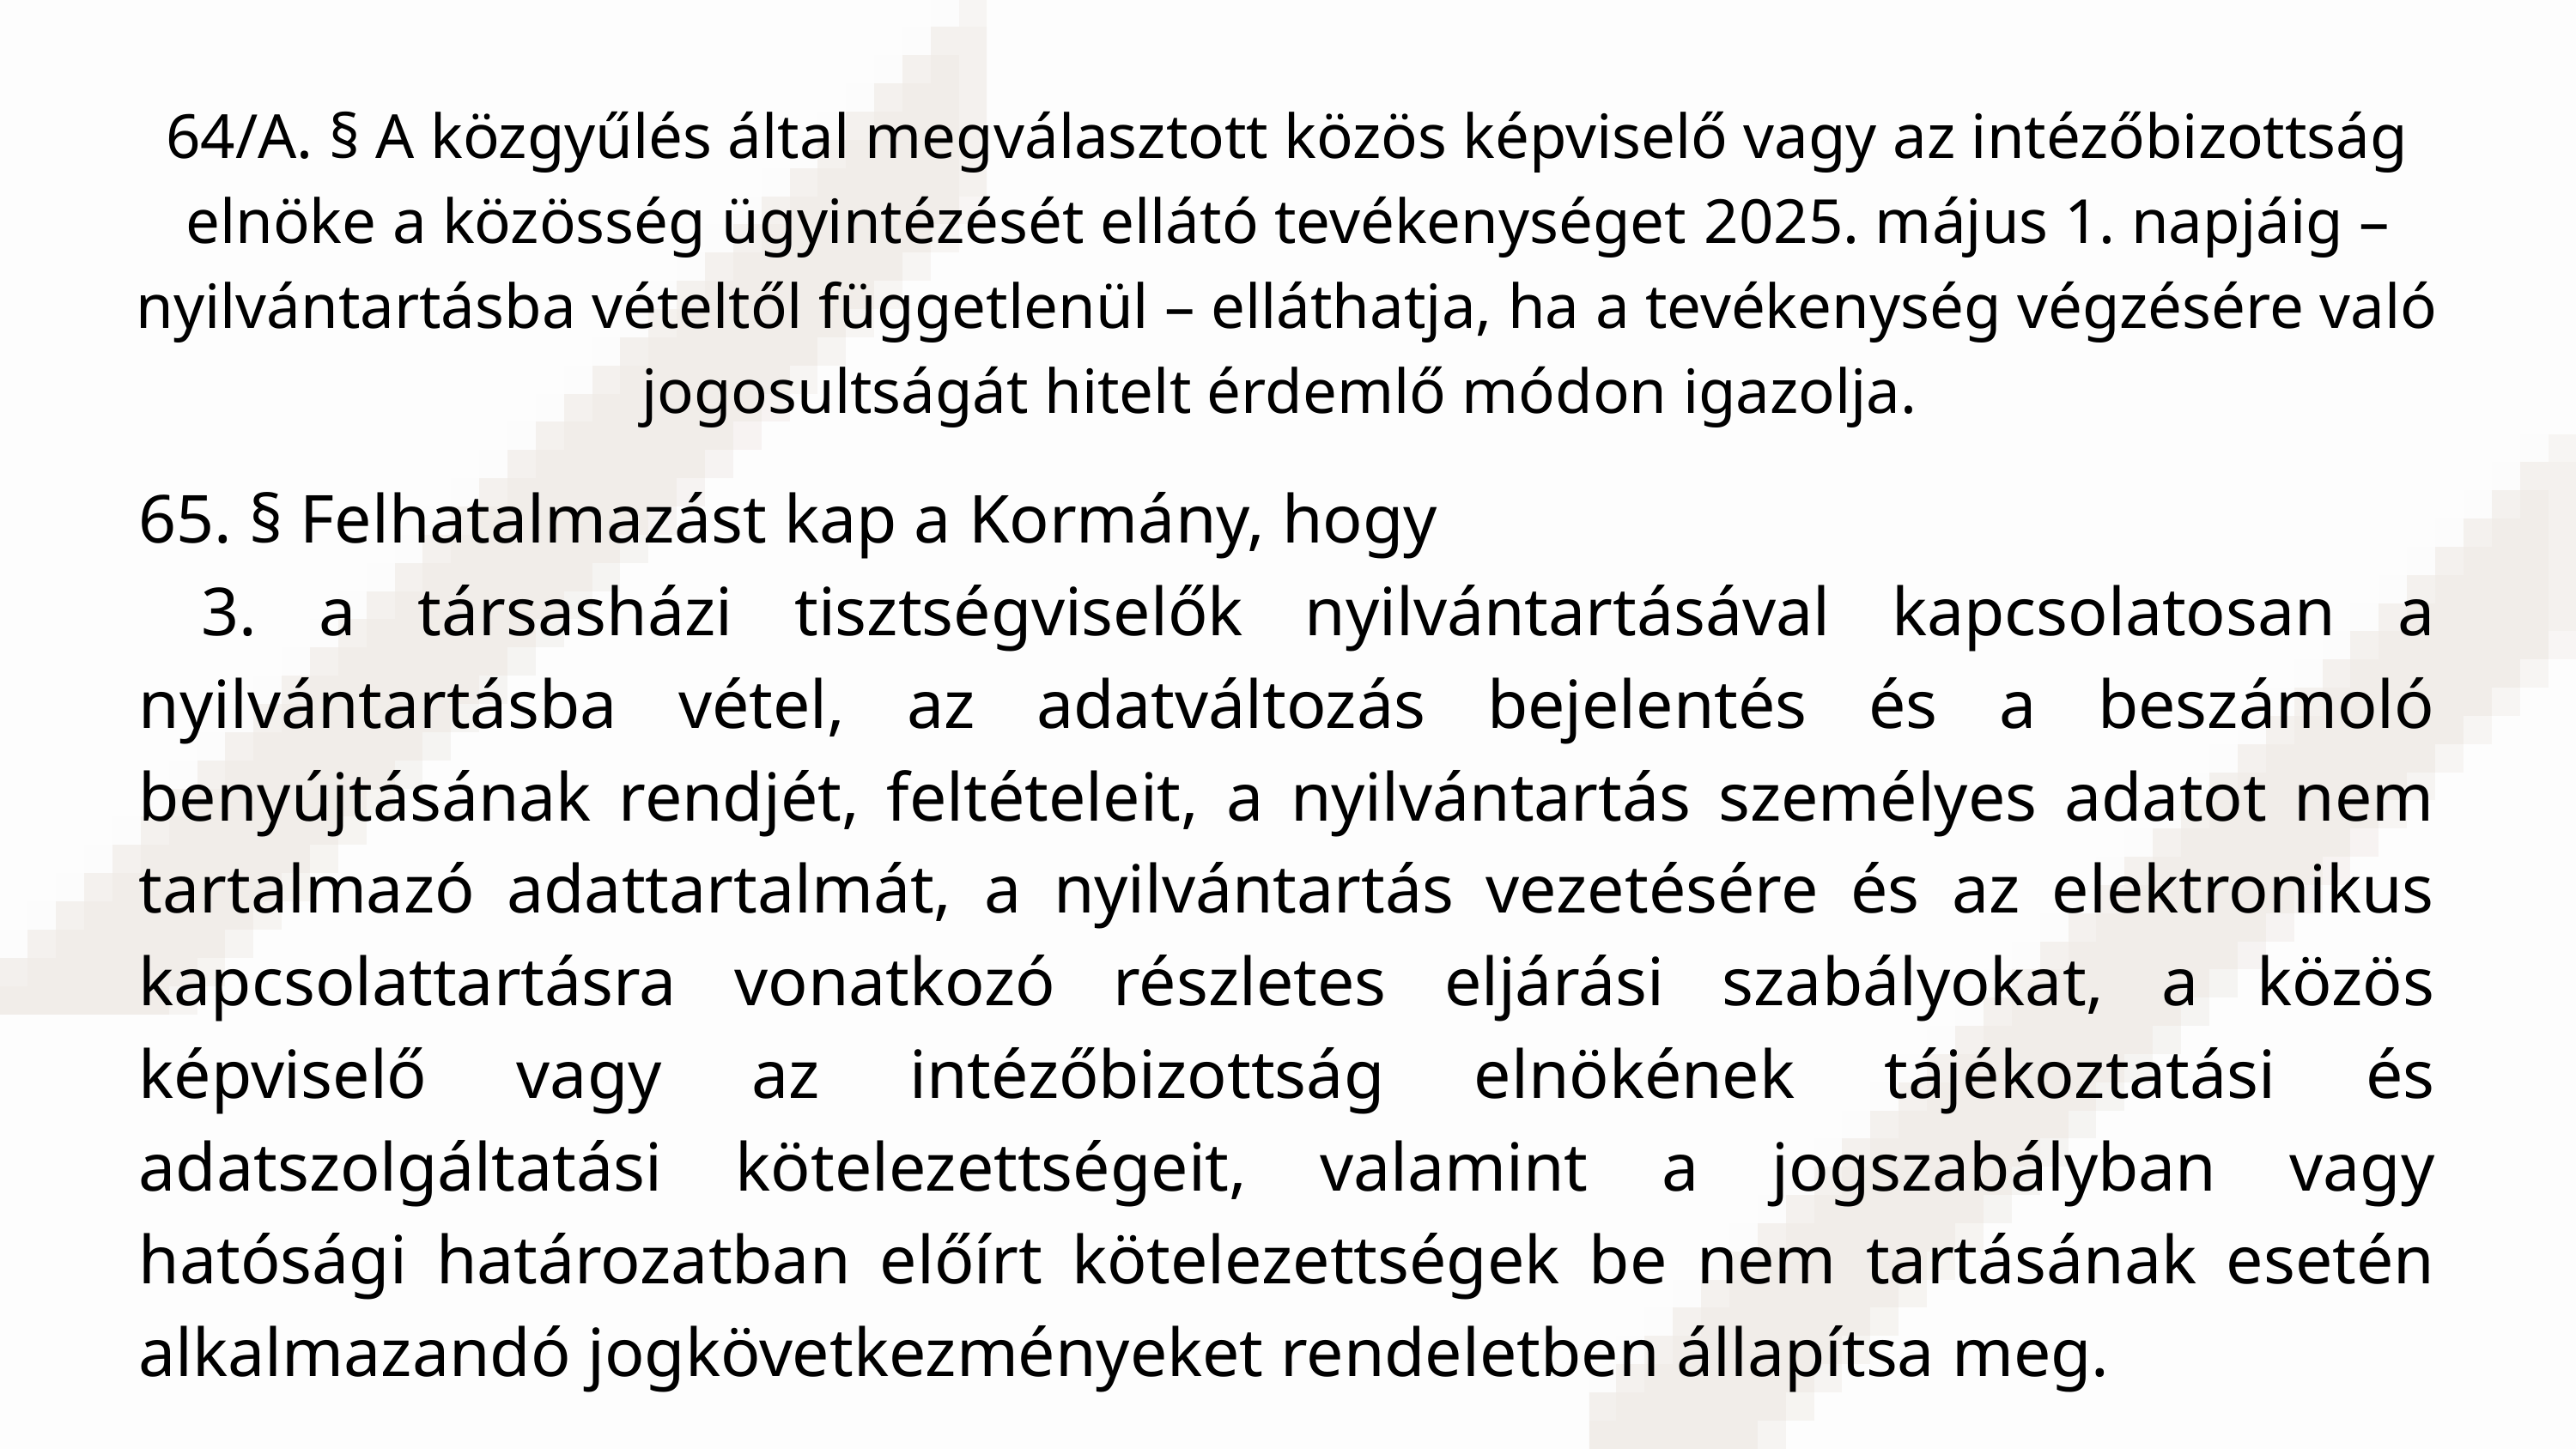

64/A. § A közgyűlés által megválasztott közös képviselő vagy az intézőbizottság elnöke a közösség ügyintézését ellátó tevékenységet 2025. május 1. napjáig – nyilvántartásba vételtől függetlenül – elláthatja, ha a tevékenység végzésére való jogosultságát hitelt érdemlő módon igazolja.
65. § Felhatalmazást kap a Kormány, hogy
 3. a társasházi tisztségviselők nyilvántartásával kapcsolatosan a nyilvántartásba vétel, az adatváltozás bejelentés és a beszámoló benyújtásának rendjét, feltételeit, a nyilvántartás személyes adatot nem tartalmazó adattartalmát, a nyilvántartás vezetésére és az elektronikus kapcsolattartásra vonatkozó részletes eljárási szabályokat, a közös képviselő vagy az intézőbizottság elnökének tájékoztatási és adatszolgáltatási kötelezettségeit, valamint a jogszabályban vagy hatósági határozatban előírt kötelezettségek be nem tartásának esetén alkalmazandó jogkövetkezményeket rendeletben állapítsa meg.